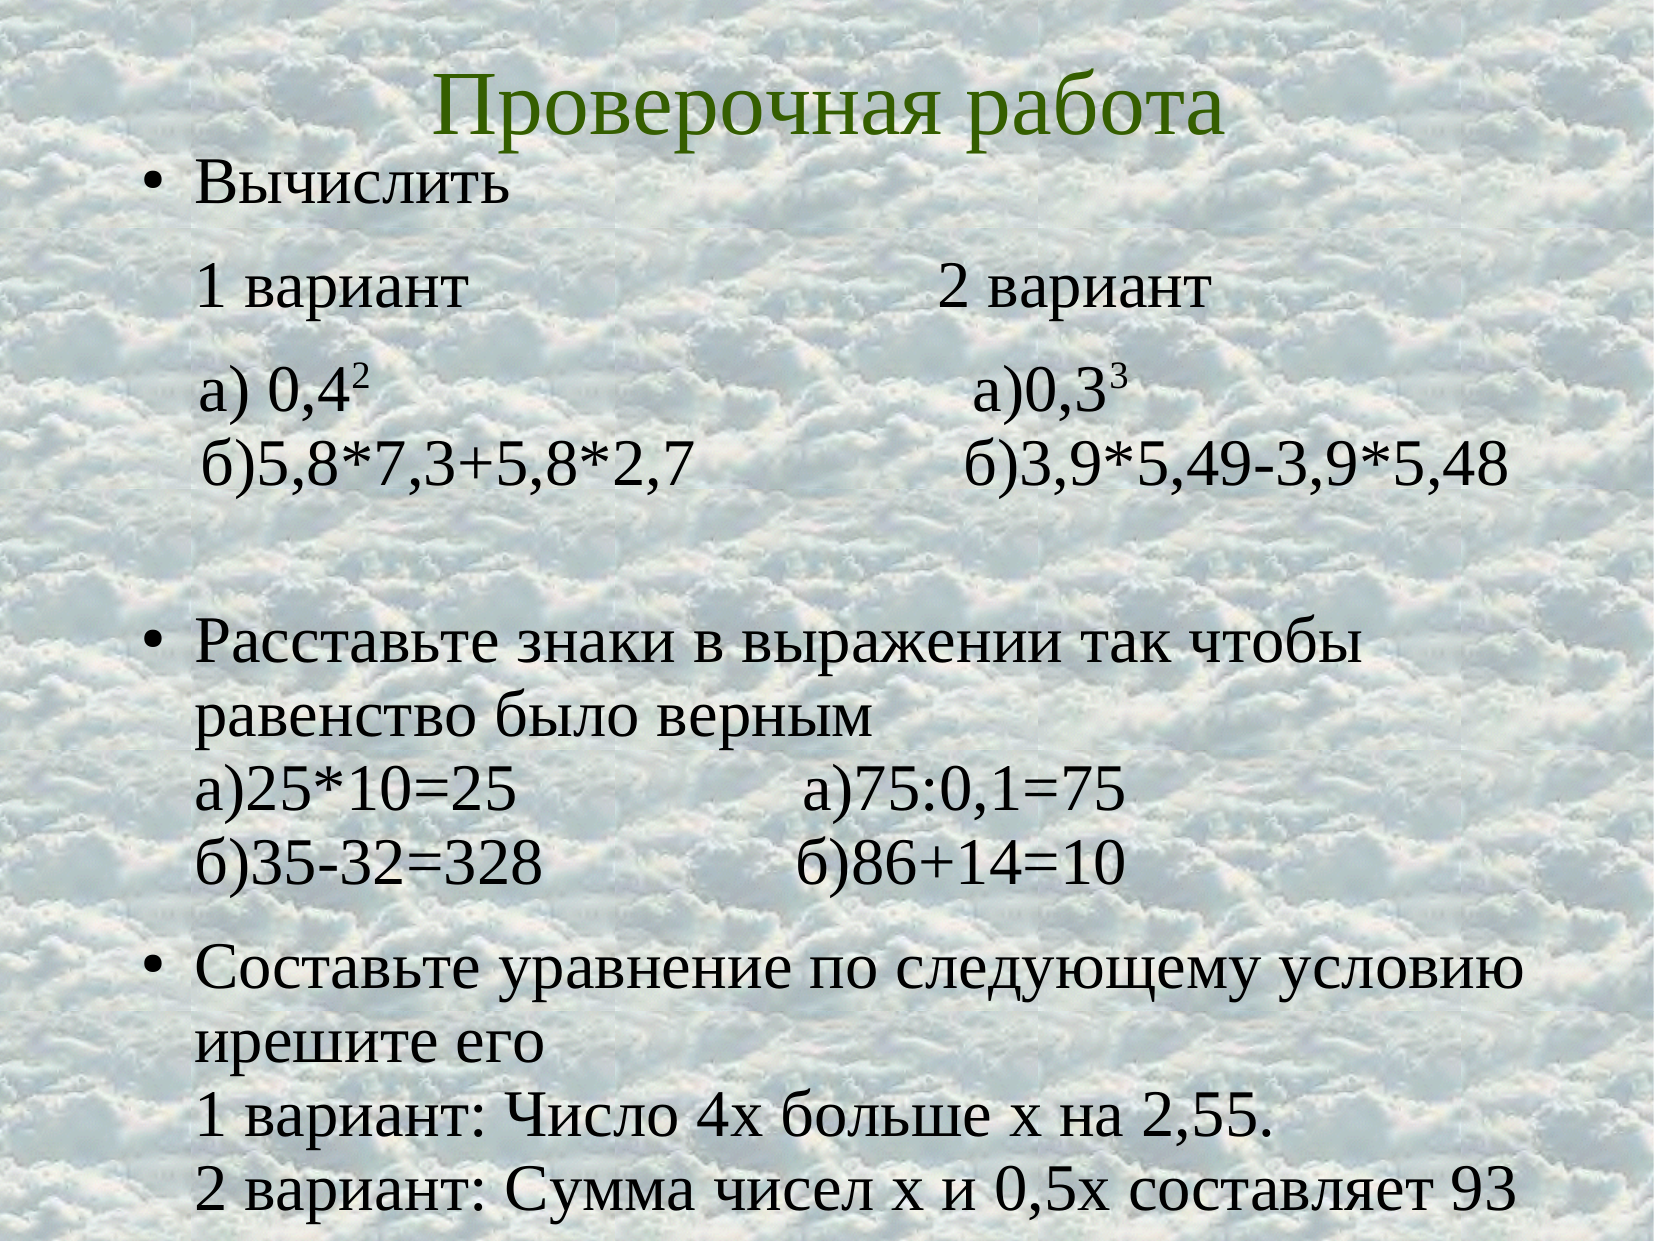

# Проверочная работа
Вычислить
1 вариант 2 вариант
а) 0,42 а)0,33 б)5,8*7,3+5,8*2,7 б)3,9*5,49-3,9*5,48
Расставьте знаки в выражении так чтобы равенство было верным а)25*10=25 а)75:0,1=75 б)35-32=328 б)86+14=10
Составьте уравнение по следующему условию ирешите его 1 вариант: Число 4х больше х на 2,55. 2 вариант: Сумма чисел х и 0,5х составляет 93